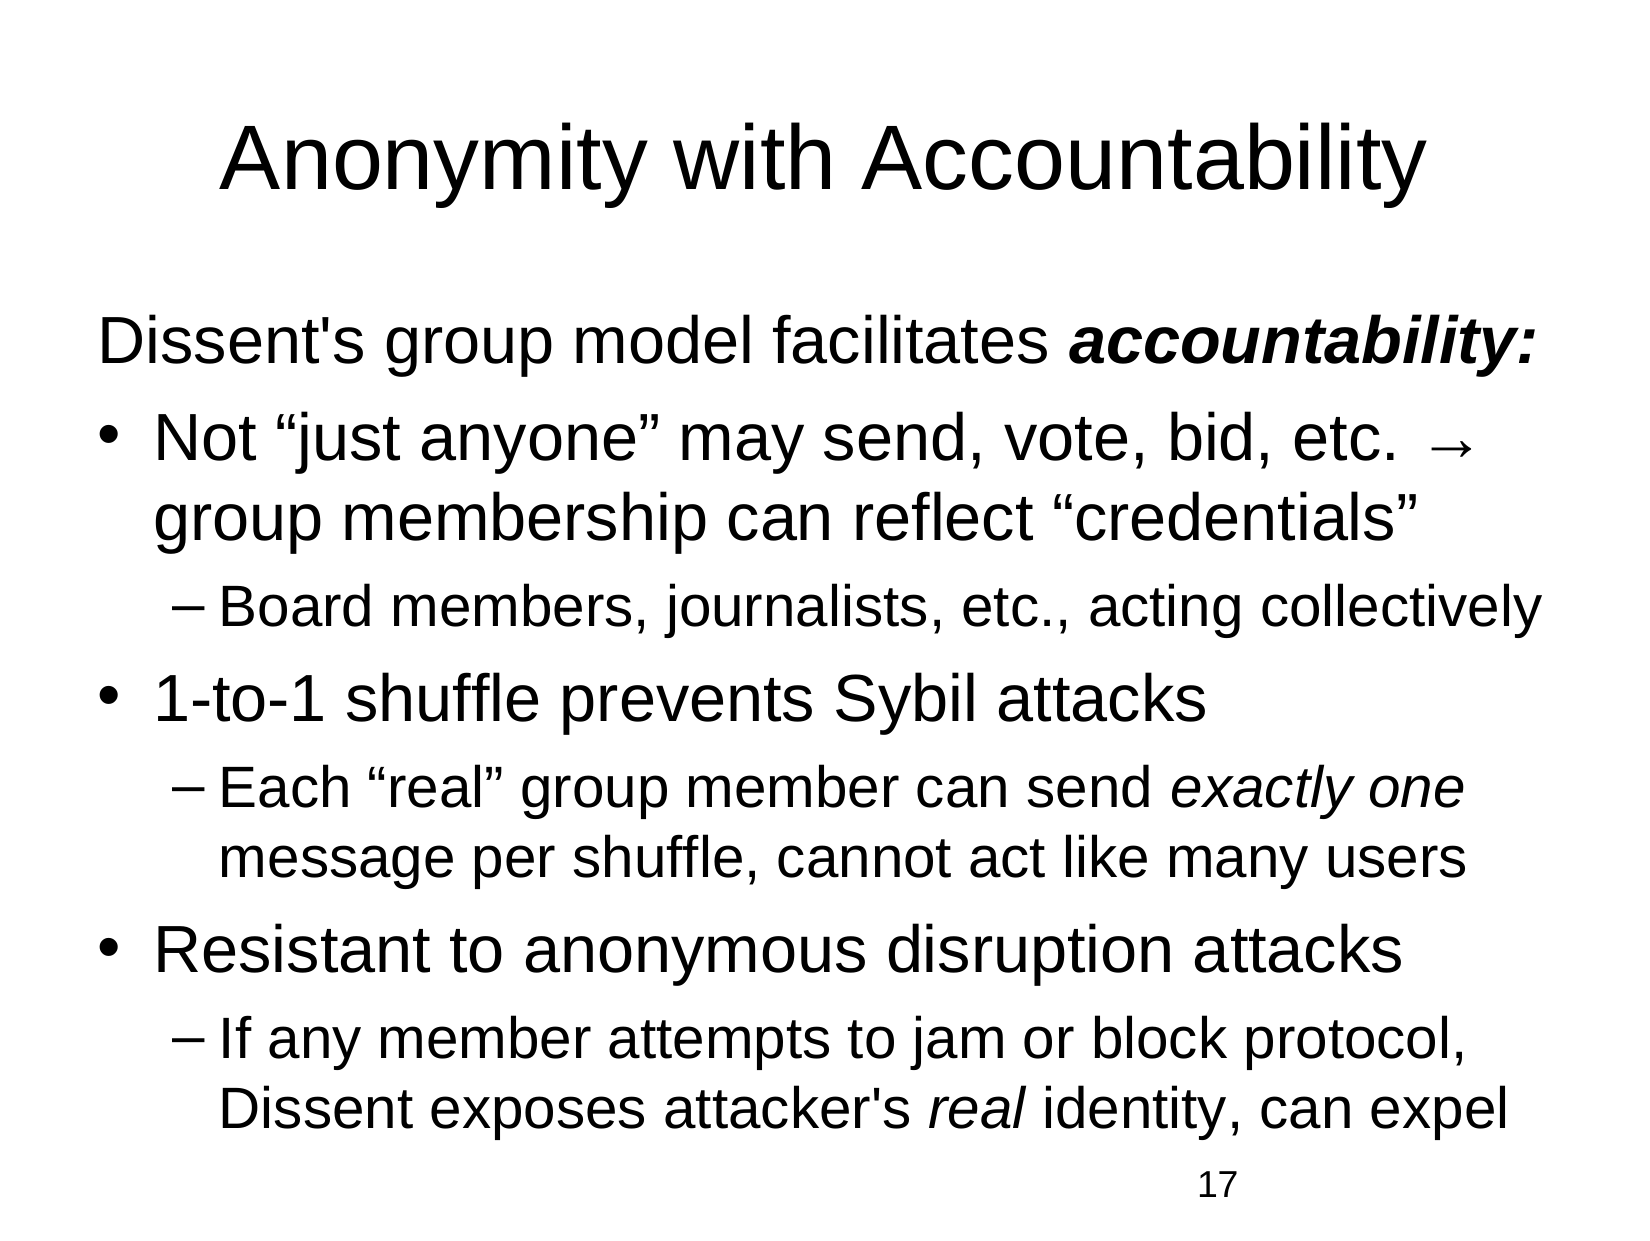

# Anonymity with Accountability
Dissent's group model facilitates accountability:
Not “just anyone” may send, vote, bid, etc. →
group membership can reflect “credentials”
Board members, journalists, etc., acting collectively
1-to-1 shuffle prevents Sybil attacks
Each “real” group member can send exactly one
message per shuffle, cannot act like many users
Resistant to anonymous disruption attacks
If any member attempts to jam or block protocol,
Dissent exposes attacker's real identity, can expel
17